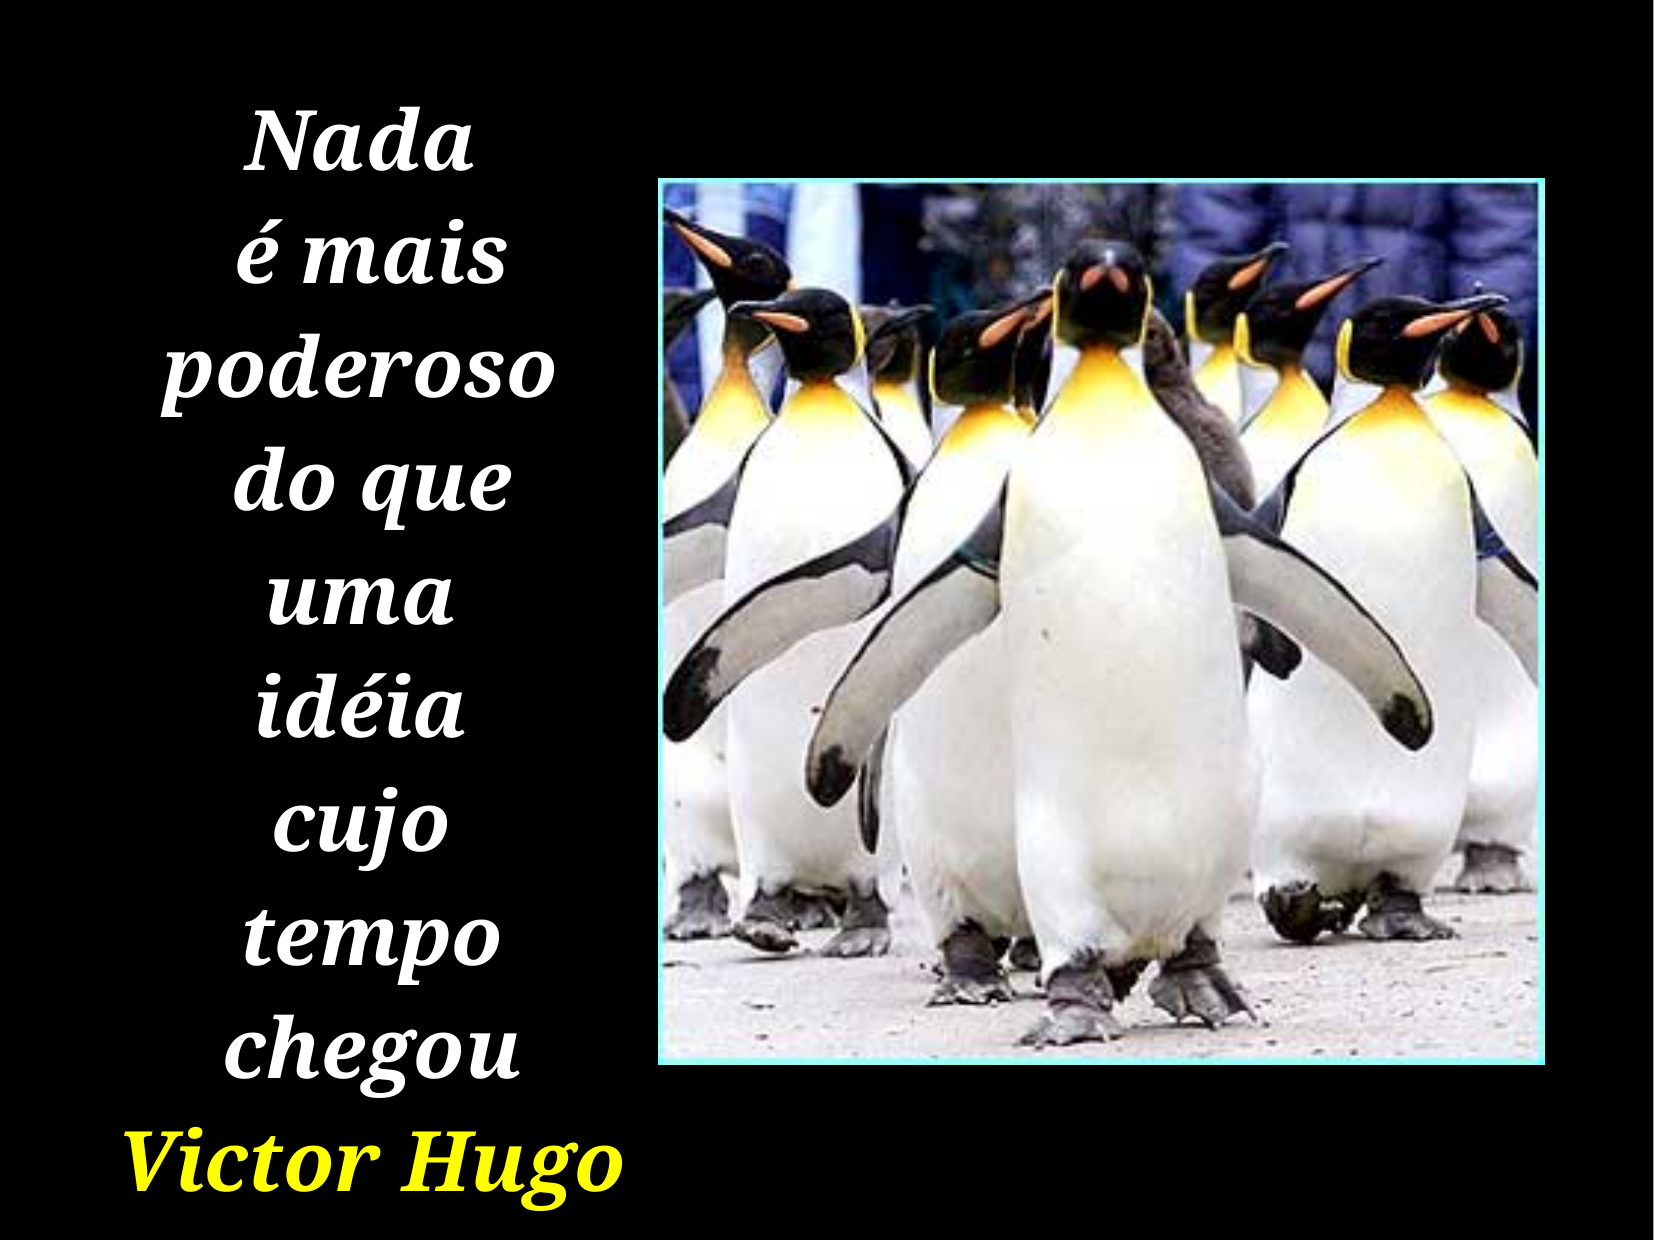

Nada
é mais
poderoso
do que
uma
idéia
cujo
tempo
chegou
Victor Hugo